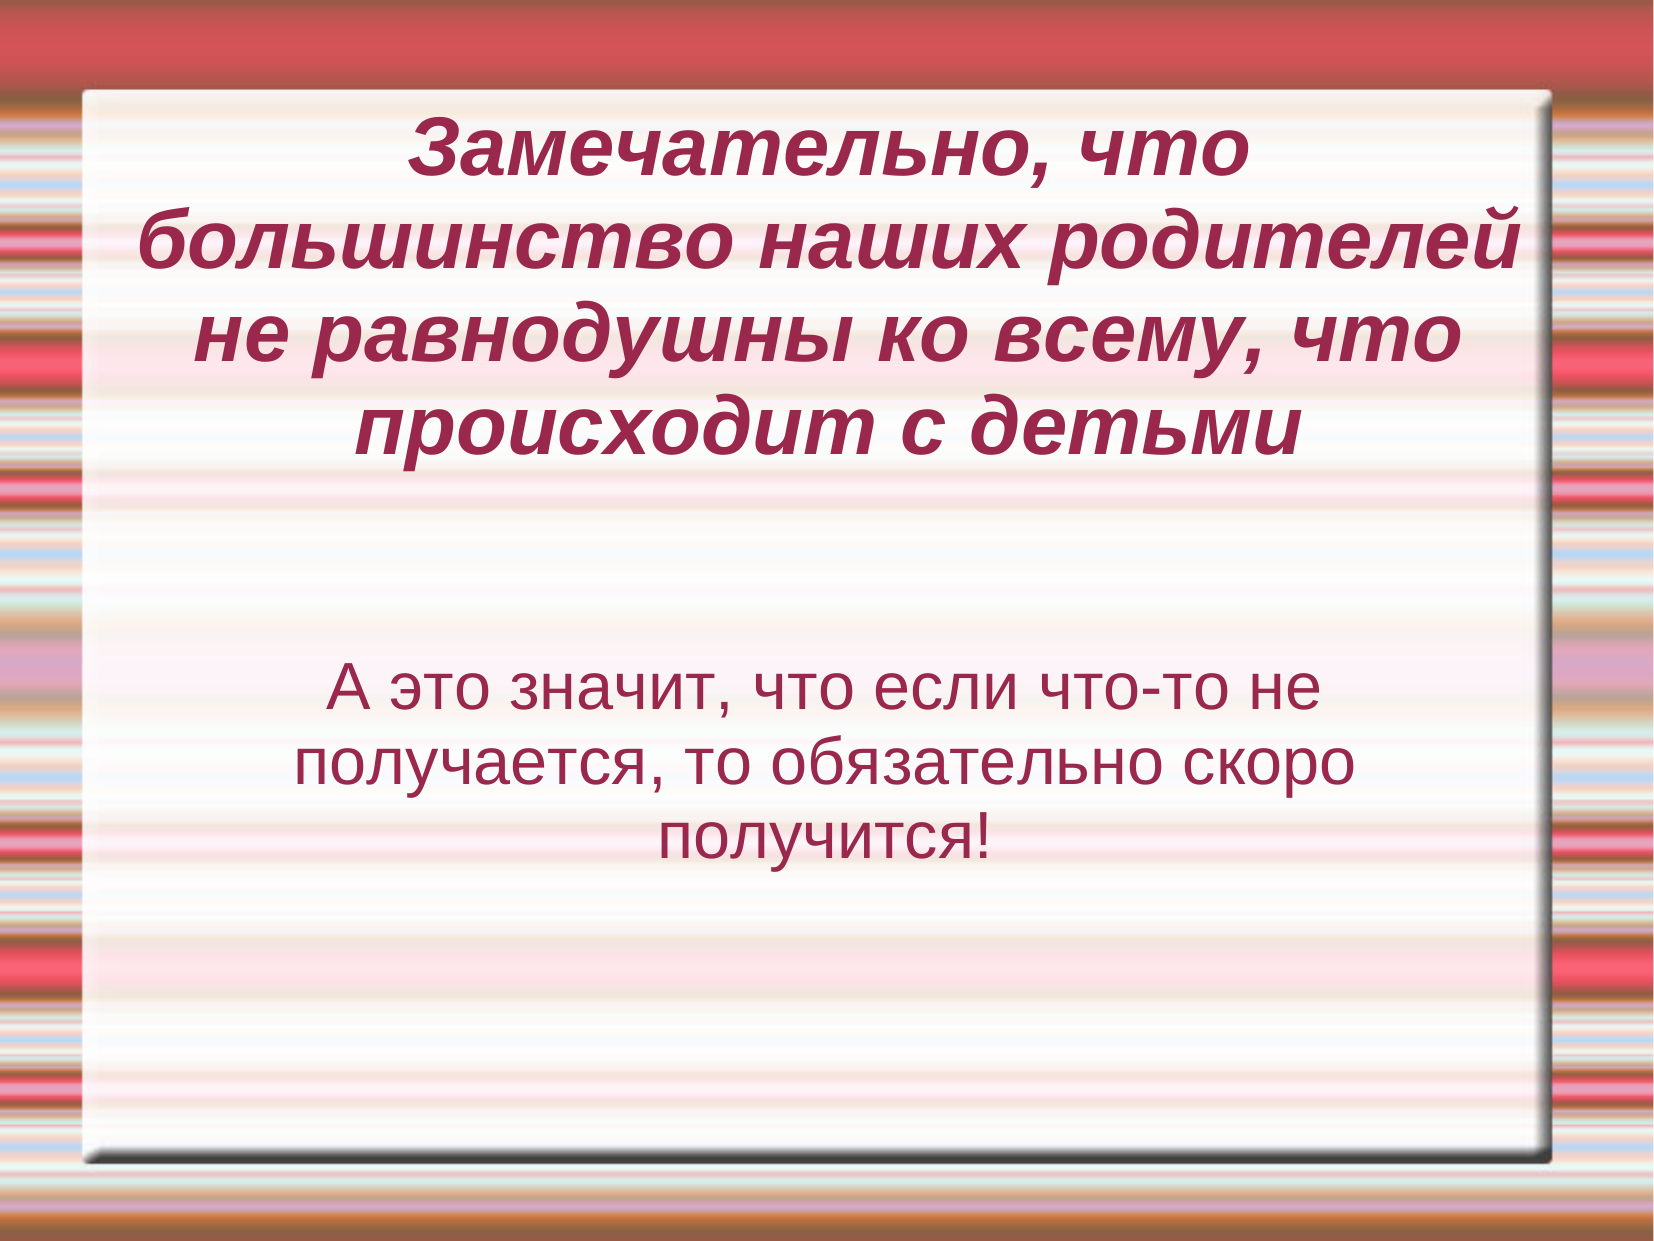

# Замечательно, что большинство наших родителей не равнодушны ко всему, что происходит с детьми
А это значит, что если что-то не получается, то обязательно скоро получится!